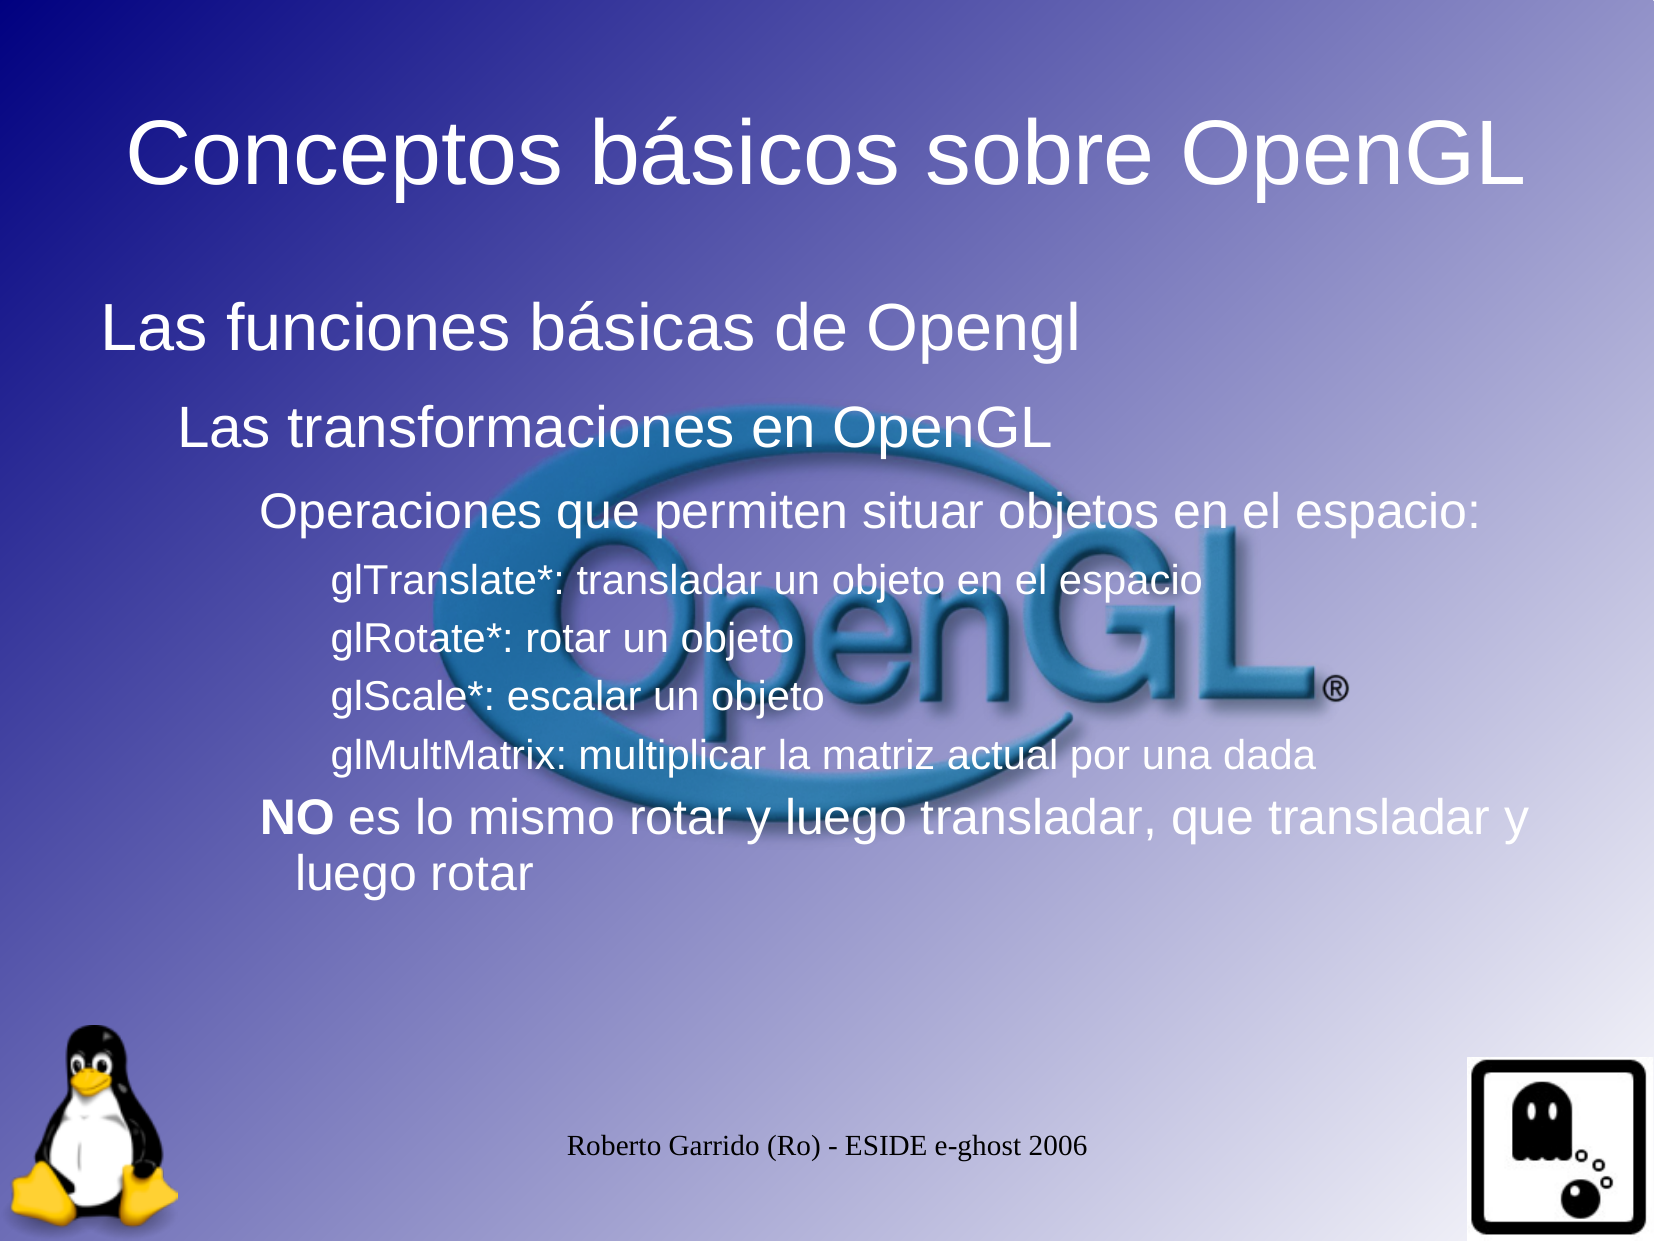

# Conceptos básicos sobre OpenGL
Las funciones básicas de Opengl
Las transformaciones en OpenGL
Operaciones que permiten situar objetos en el espacio:
glTranslate*: transladar un objeto en el espacio
glRotate*: rotar un objeto
glScale*: escalar un objeto
glMultMatrix: multiplicar la matriz actual por una dada
NO es lo mismo rotar y luego transladar, que transladar y luego rotar
Roberto Garrido (Ro) - ESIDE e-ghost 2006